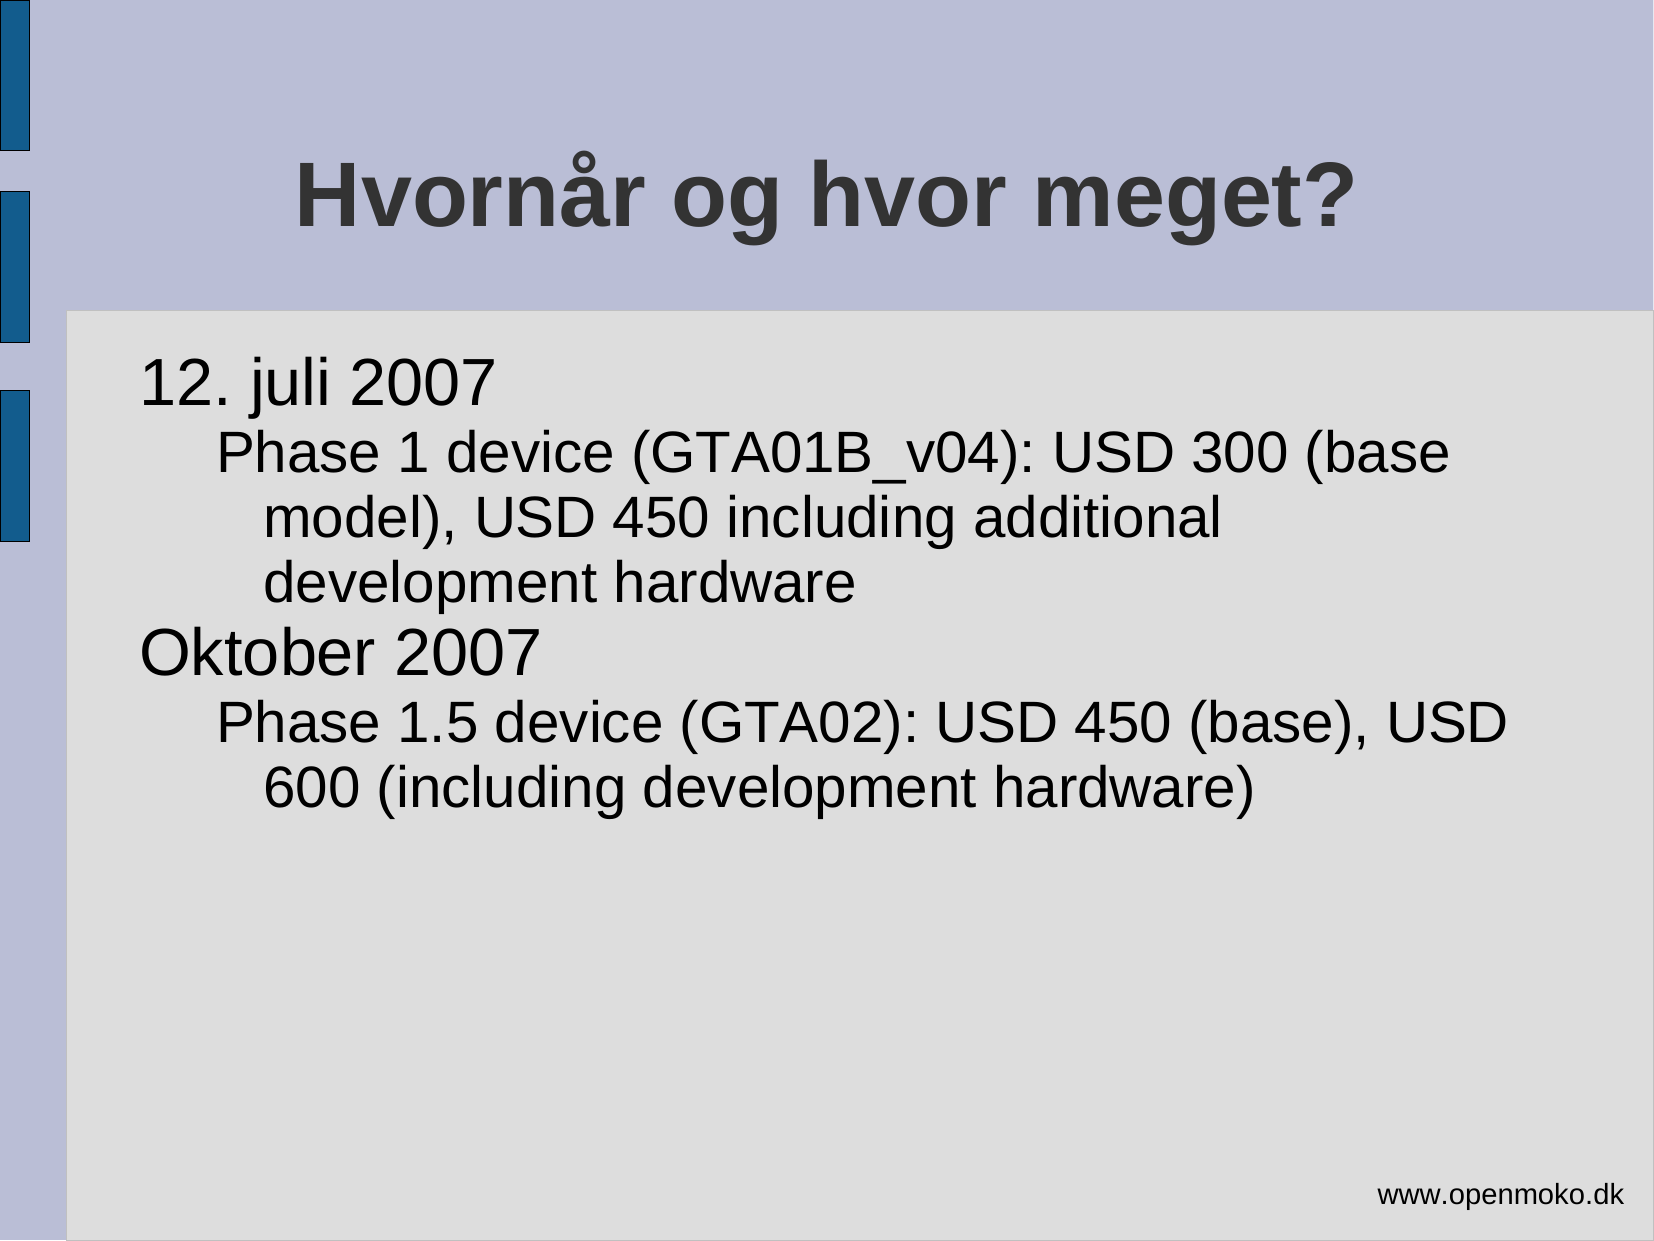

# Hvornår og hvor meget?
12. juli 2007
Phase 1 device (GTA01B_v04): USD 300 (base model), USD 450 including additional development hardware
Oktober 2007
Phase 1.5 device (GTA02): USD 450 (base), USD 600 (including development hardware)